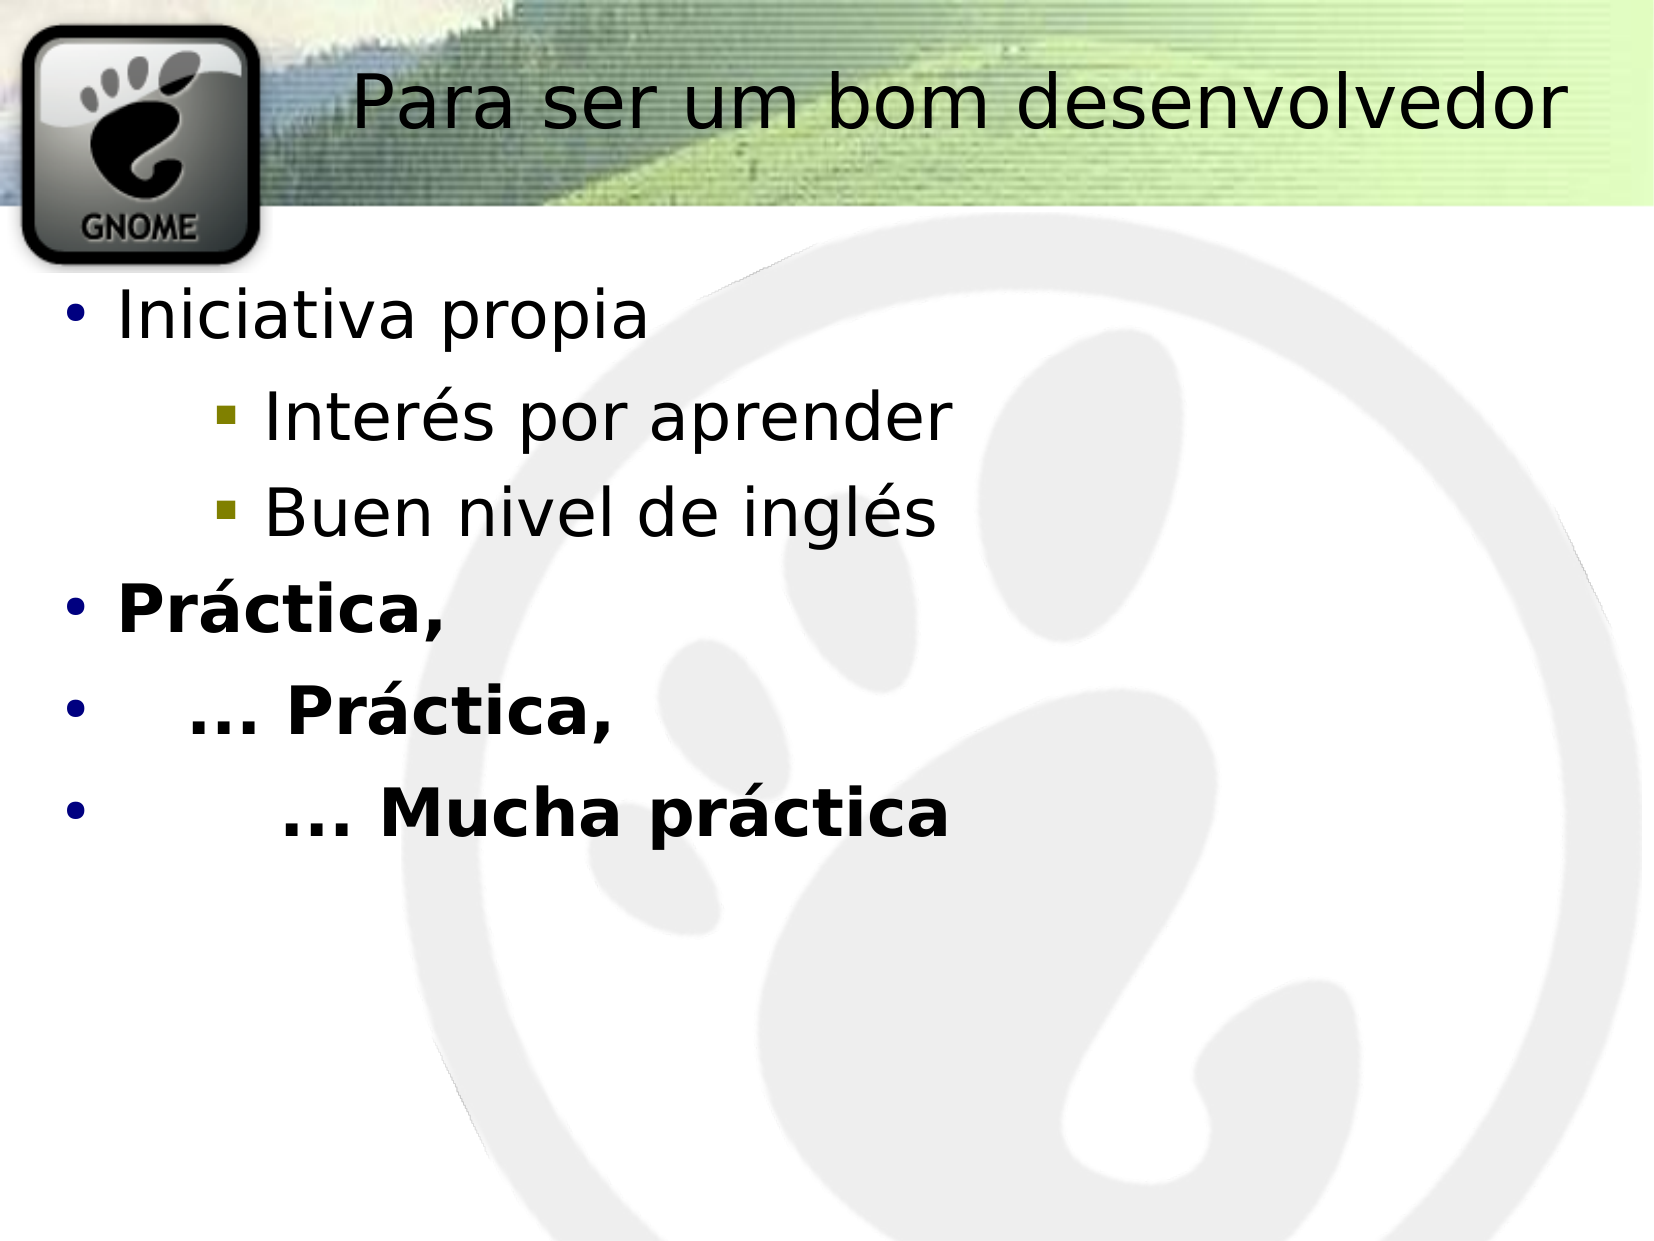

# Para ser um bom desenvolvedor
Iniciativa propia
Interés por aprender
Buen nivel de inglés
Práctica,
 ... Práctica,
 ... Mucha práctica